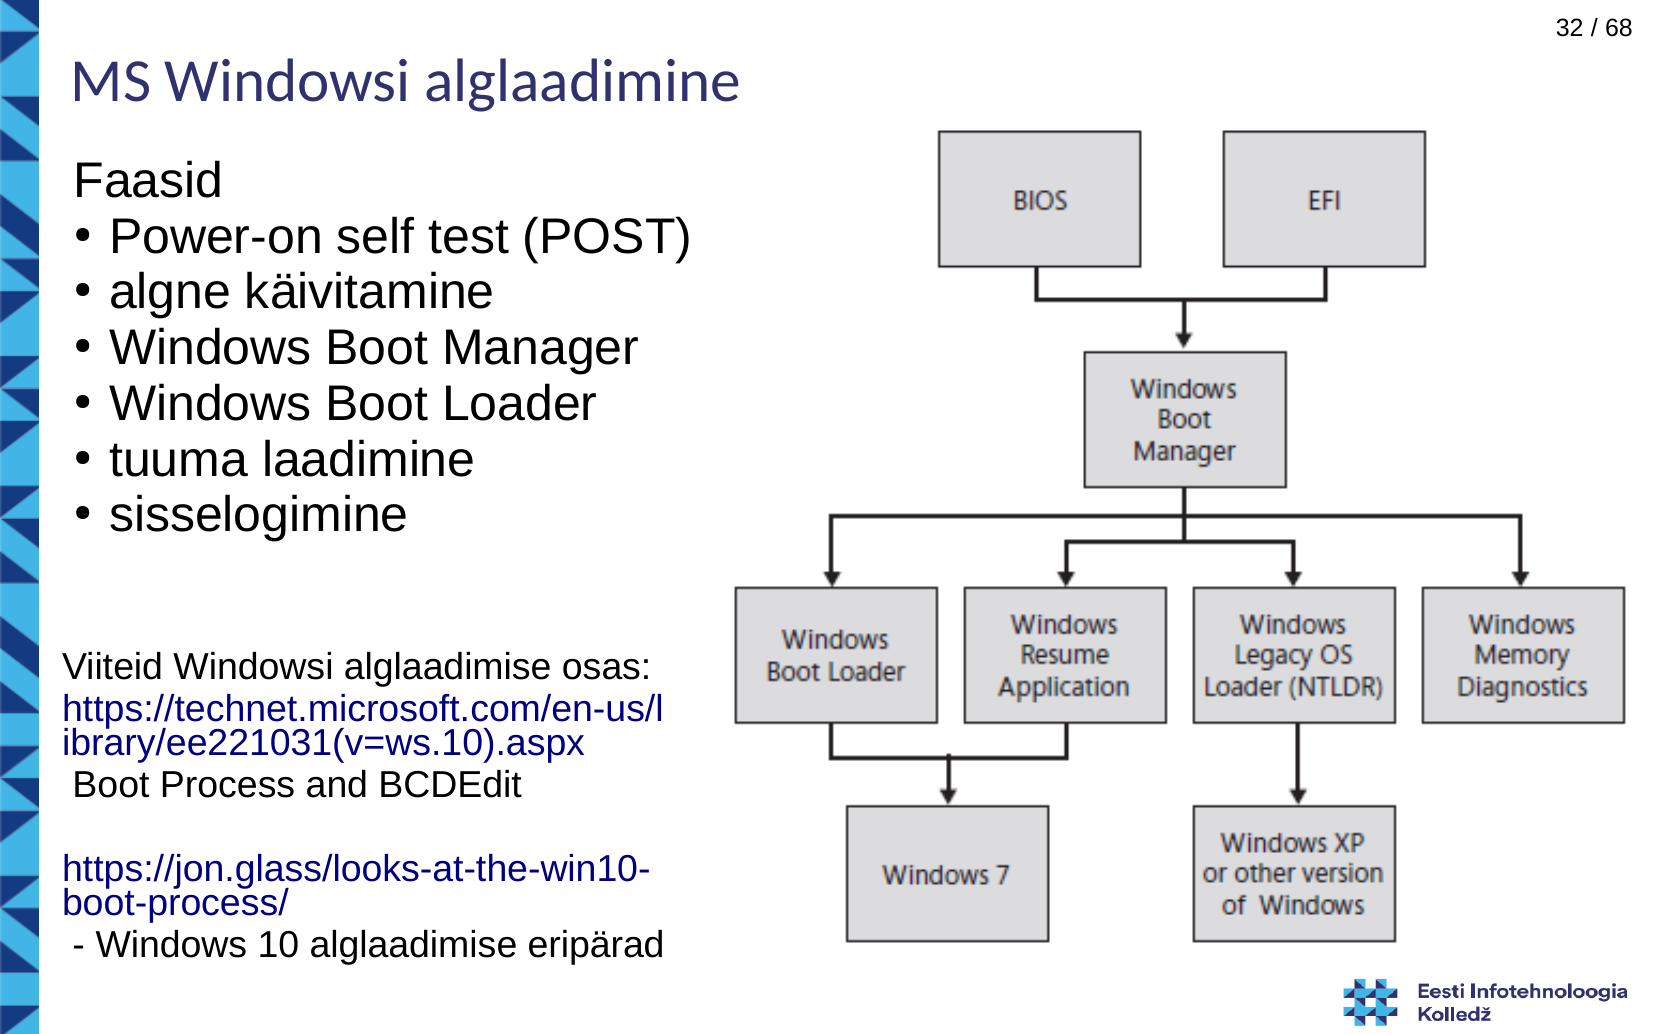

# MS Windowsi alglaadimine
Faasid
Power-on self test (POST)
algne käivitamine
Windows Boot Manager
Windows Boot Loader
tuuma laadimine
sisselogimine
Viiteid Windowsi alglaadimise osas:
https://technet.microsoft.com/en-us/library/ee221031(v=ws.10).aspx Boot Process and BCDEdit
https://jon.glass/looks-at-the-win10-boot-process/ - Windows 10 alglaadimise eripärad